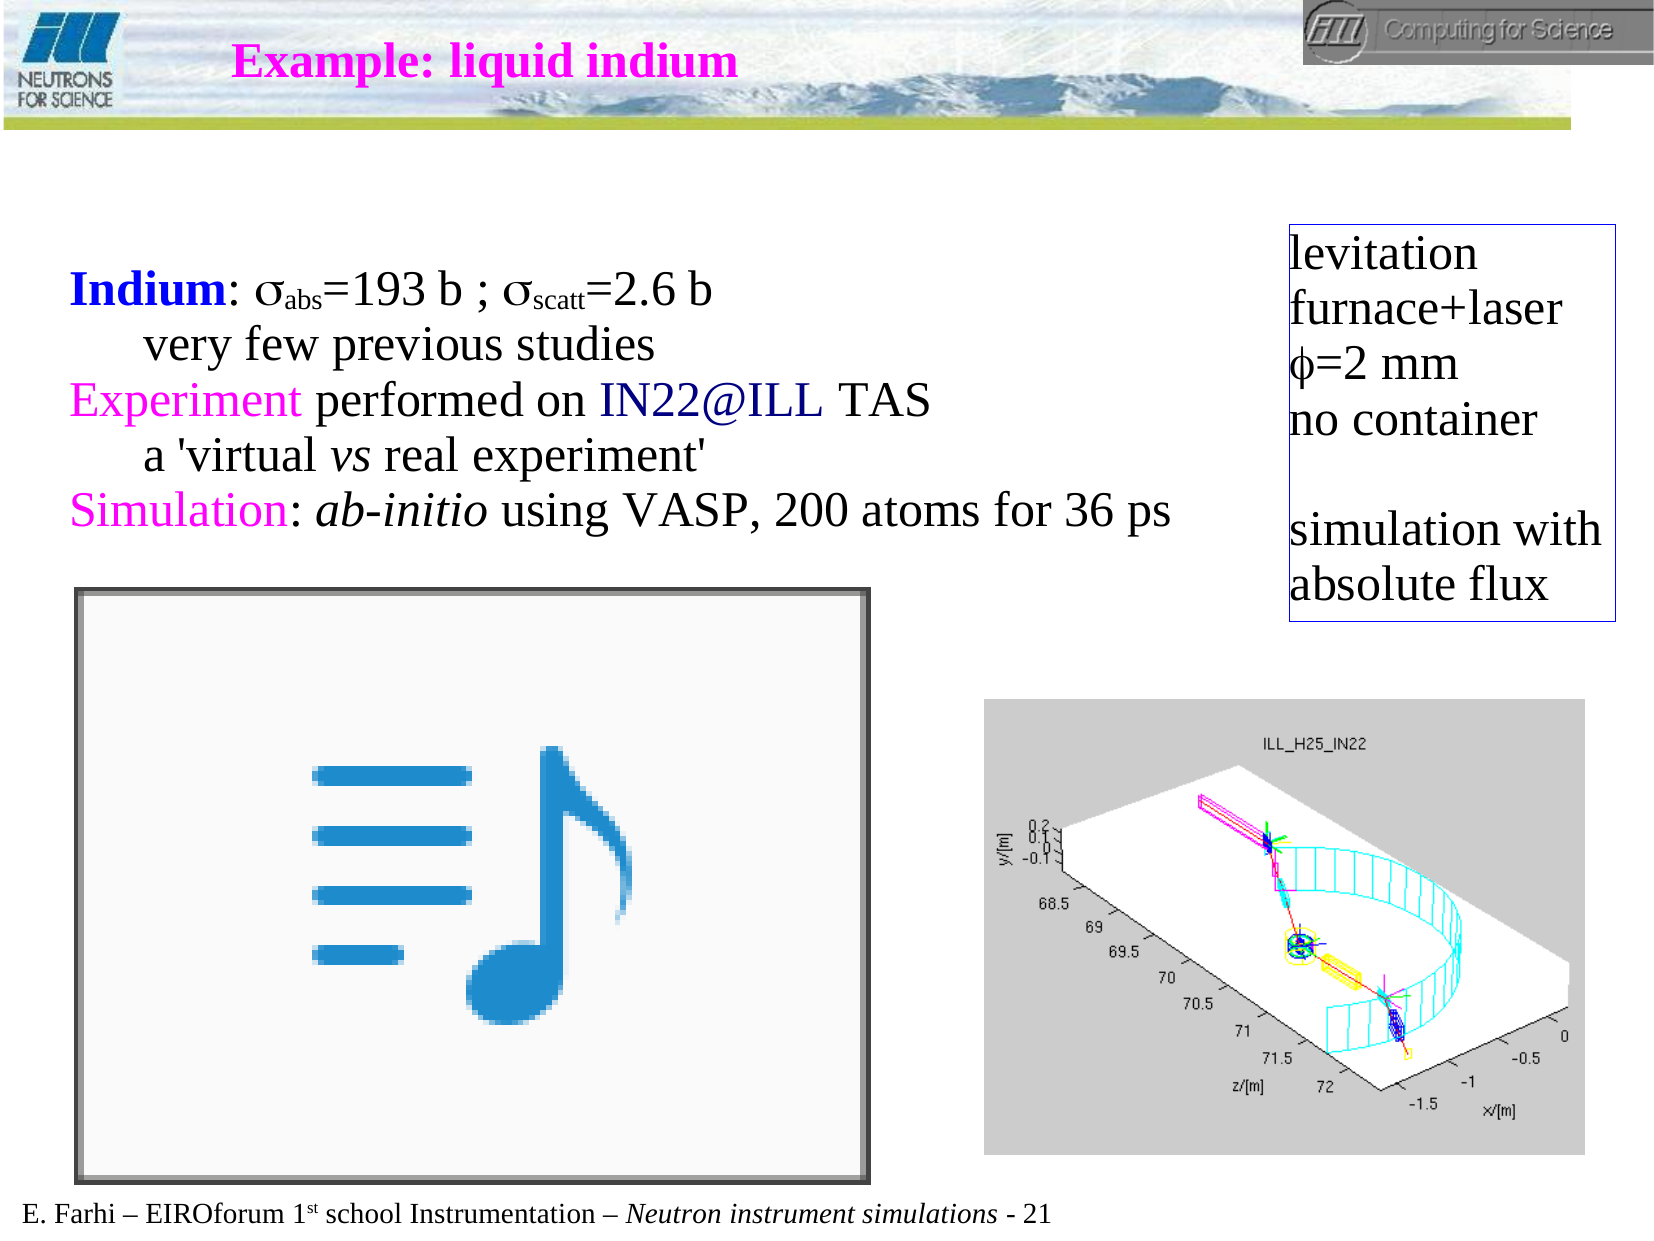

Example: liquid indium
levitation
furnace+laser
f=2 mm
no container
simulation with
absolute flux
Indium: sabs=193 b ; sscatt=2.6 b
	very few previous studies
Experiment performed on IN22@ILL TAS
	a 'virtual vs real experiment'
Simulation: ab-initio using VASP, 200 atoms for 36 ps